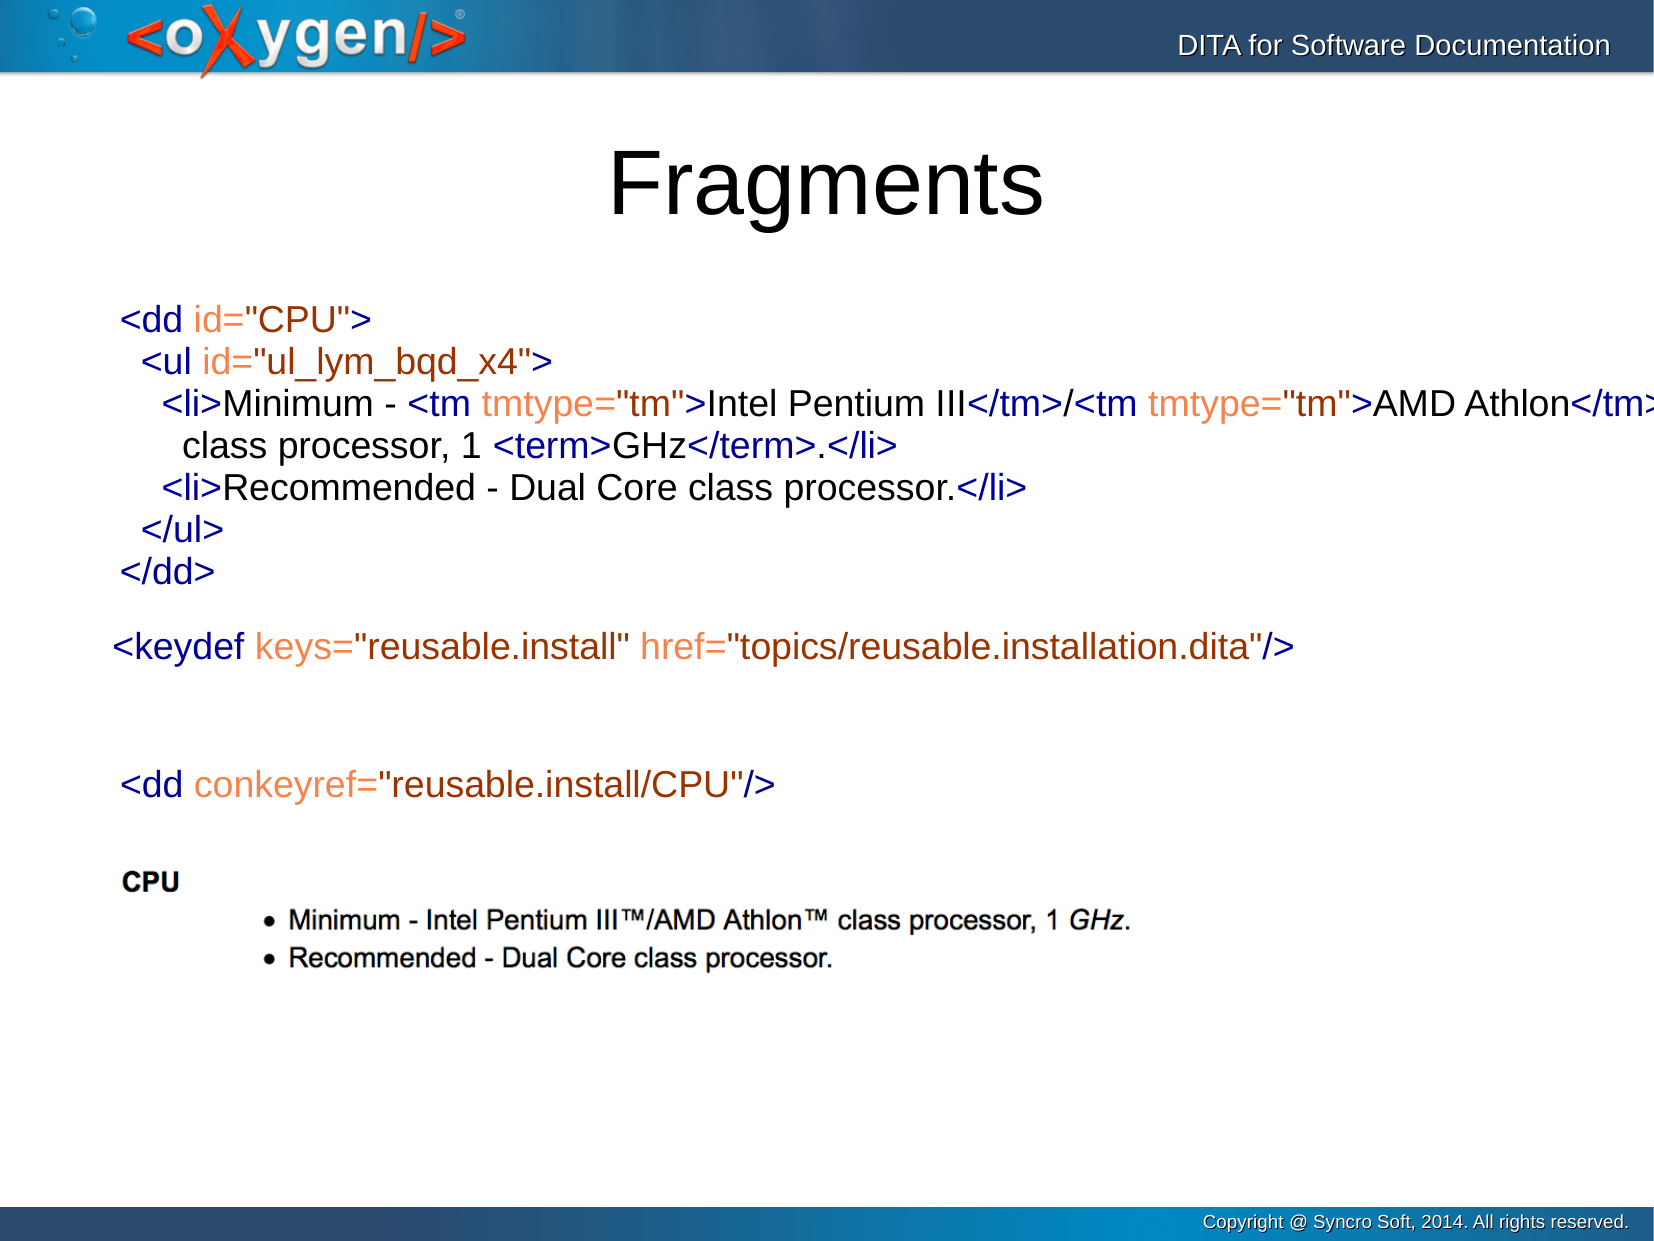

# Fragments
 <dd id="CPU">
 <ul id="ul_lym_bqd_x4">
 <li>Minimum - <tm tmtype="tm">Intel Pentium III</tm>/<tm tmtype="tm">AMD Athlon</tm>
 class processor, 1 <term>GHz</term>.</li>
 <li>Recommended - Dual Core class processor.</li>
 </ul>
 </dd>
<keydef keys="reusable.install" href="topics/reusable.installation.dita"/>
<dd conkeyref="reusable.install/CPU"/>